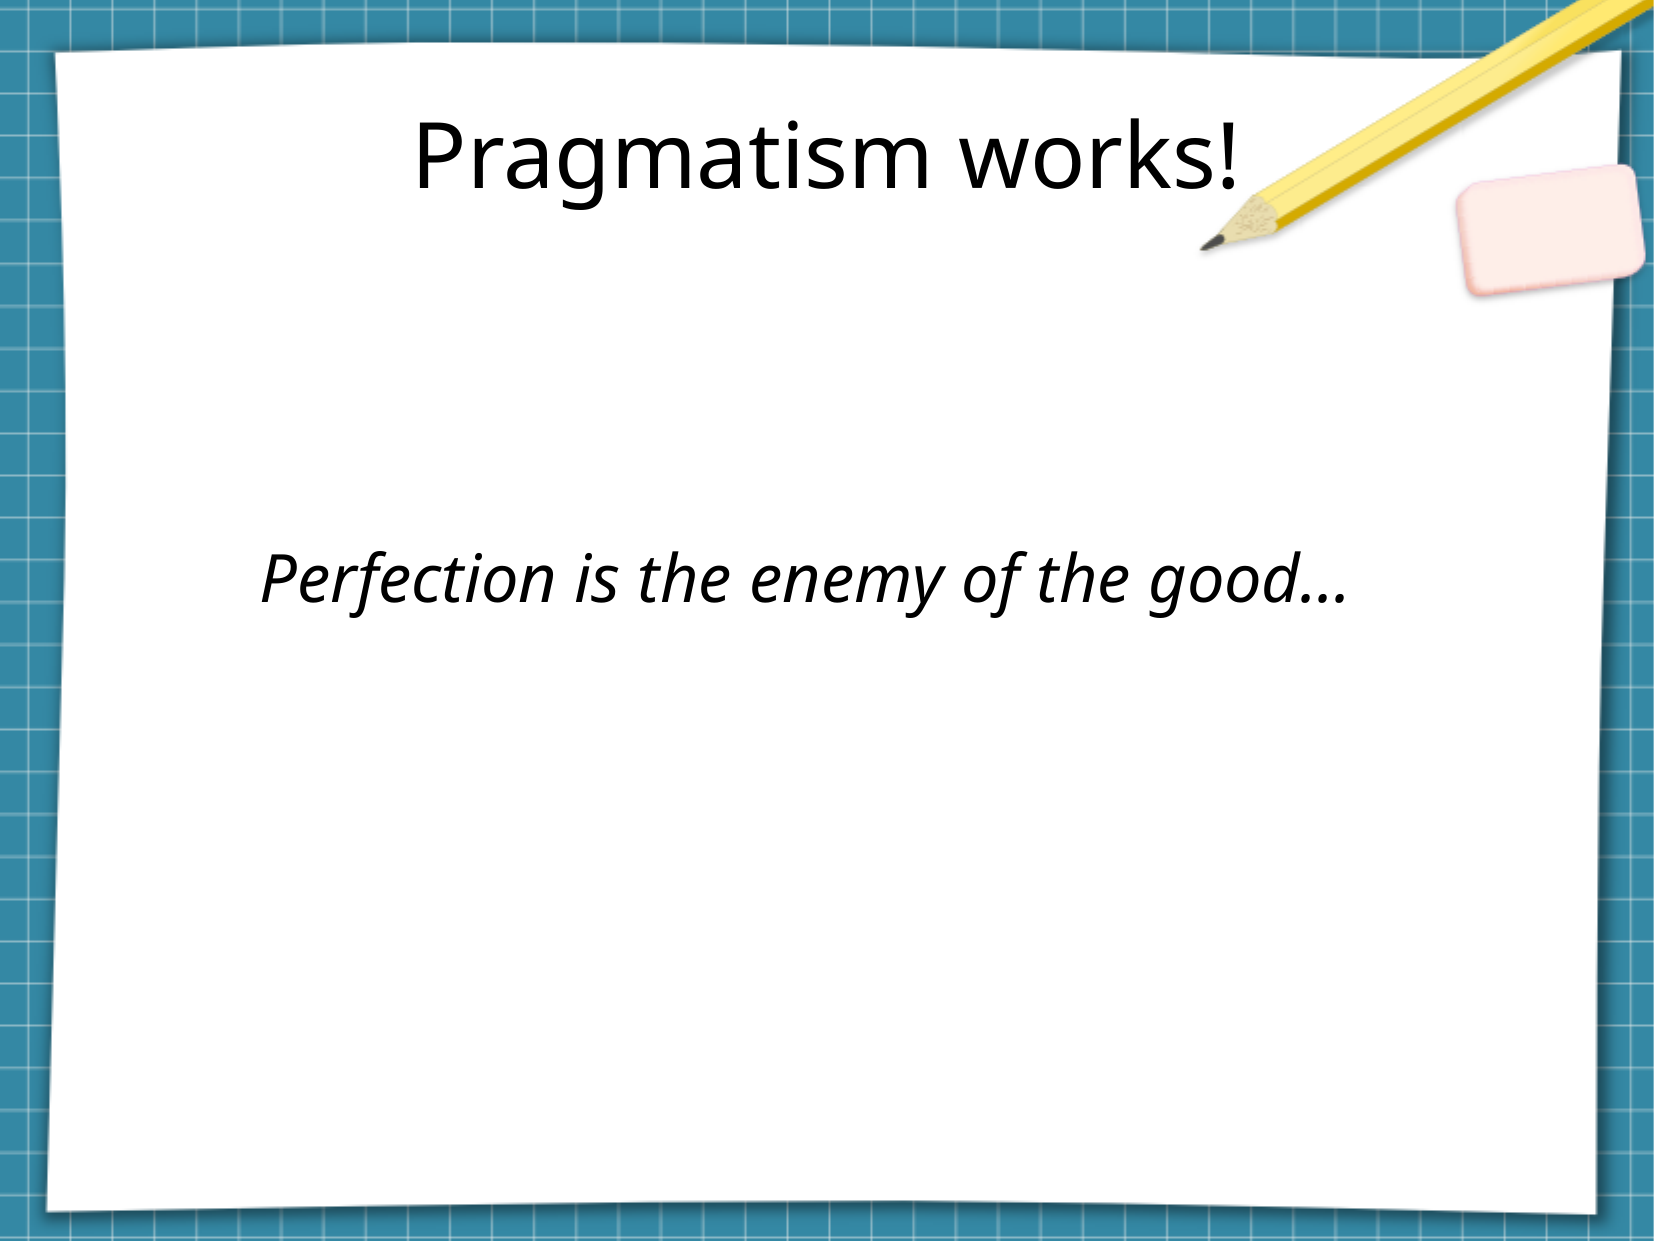

# Pragmatism works!
Perfection is the enemy of the good...